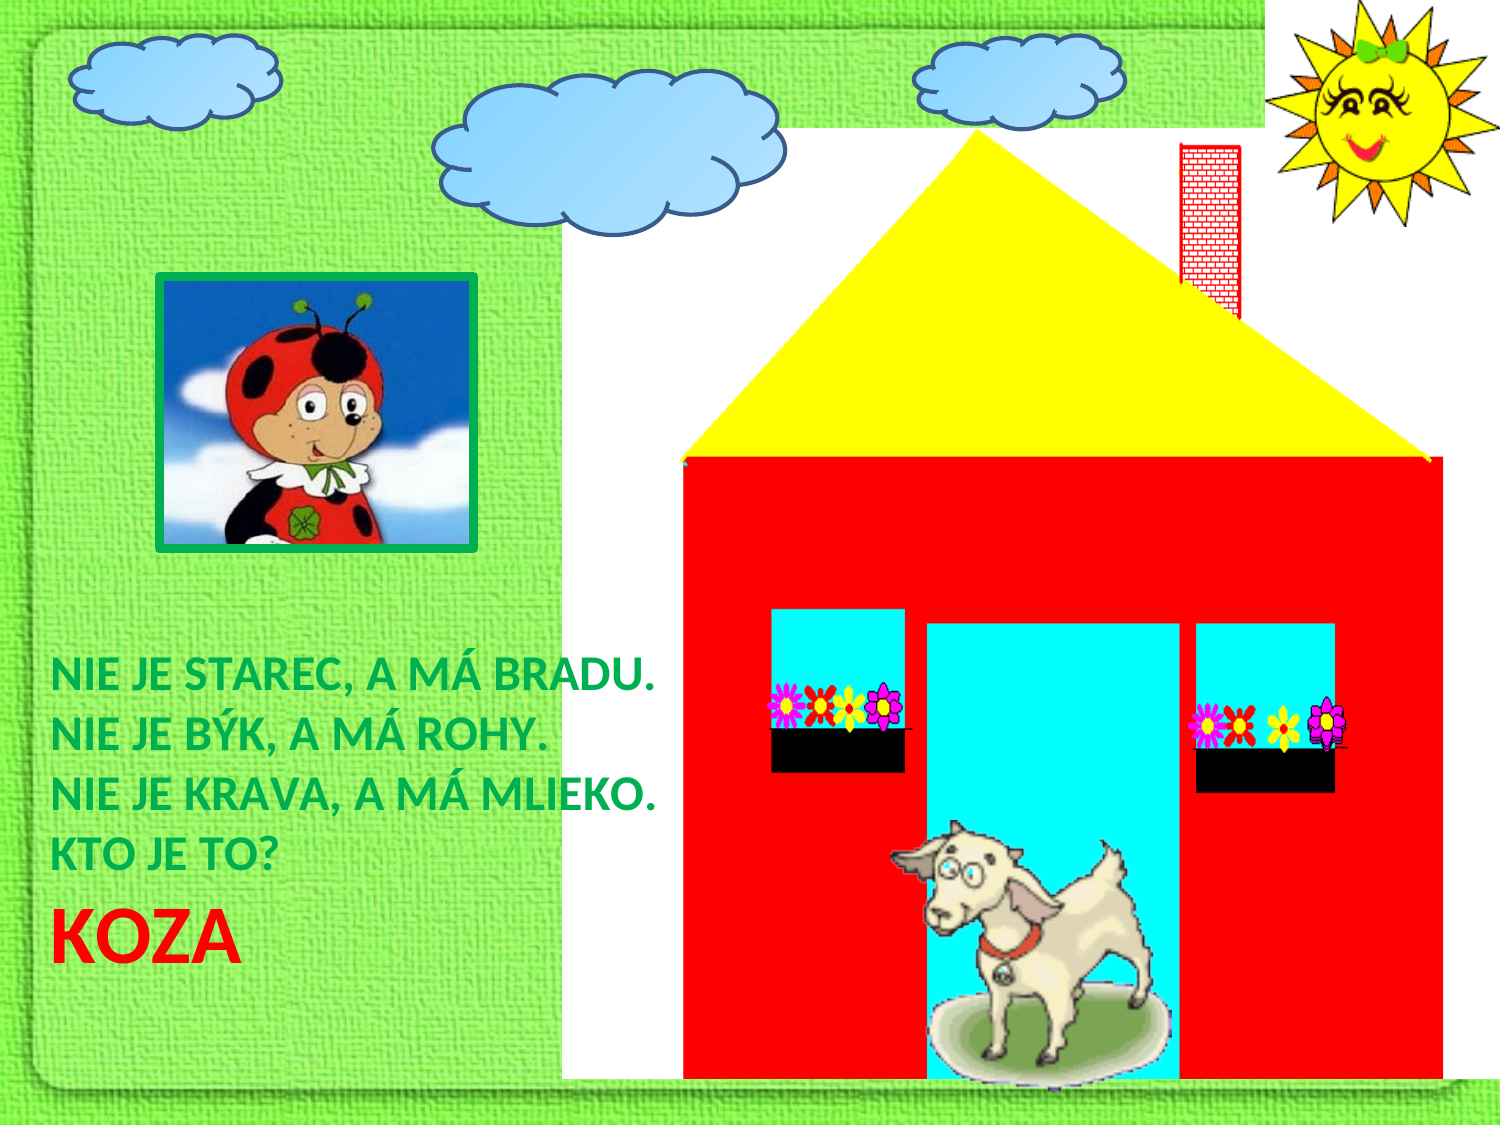

NIE JE STAREC, A MÁ BRADU. NIE JE BÝK, A MÁ ROHY.
NIE JE KRAVA, A MÁ MLIEKO.
KTO JE TO?
KOZA